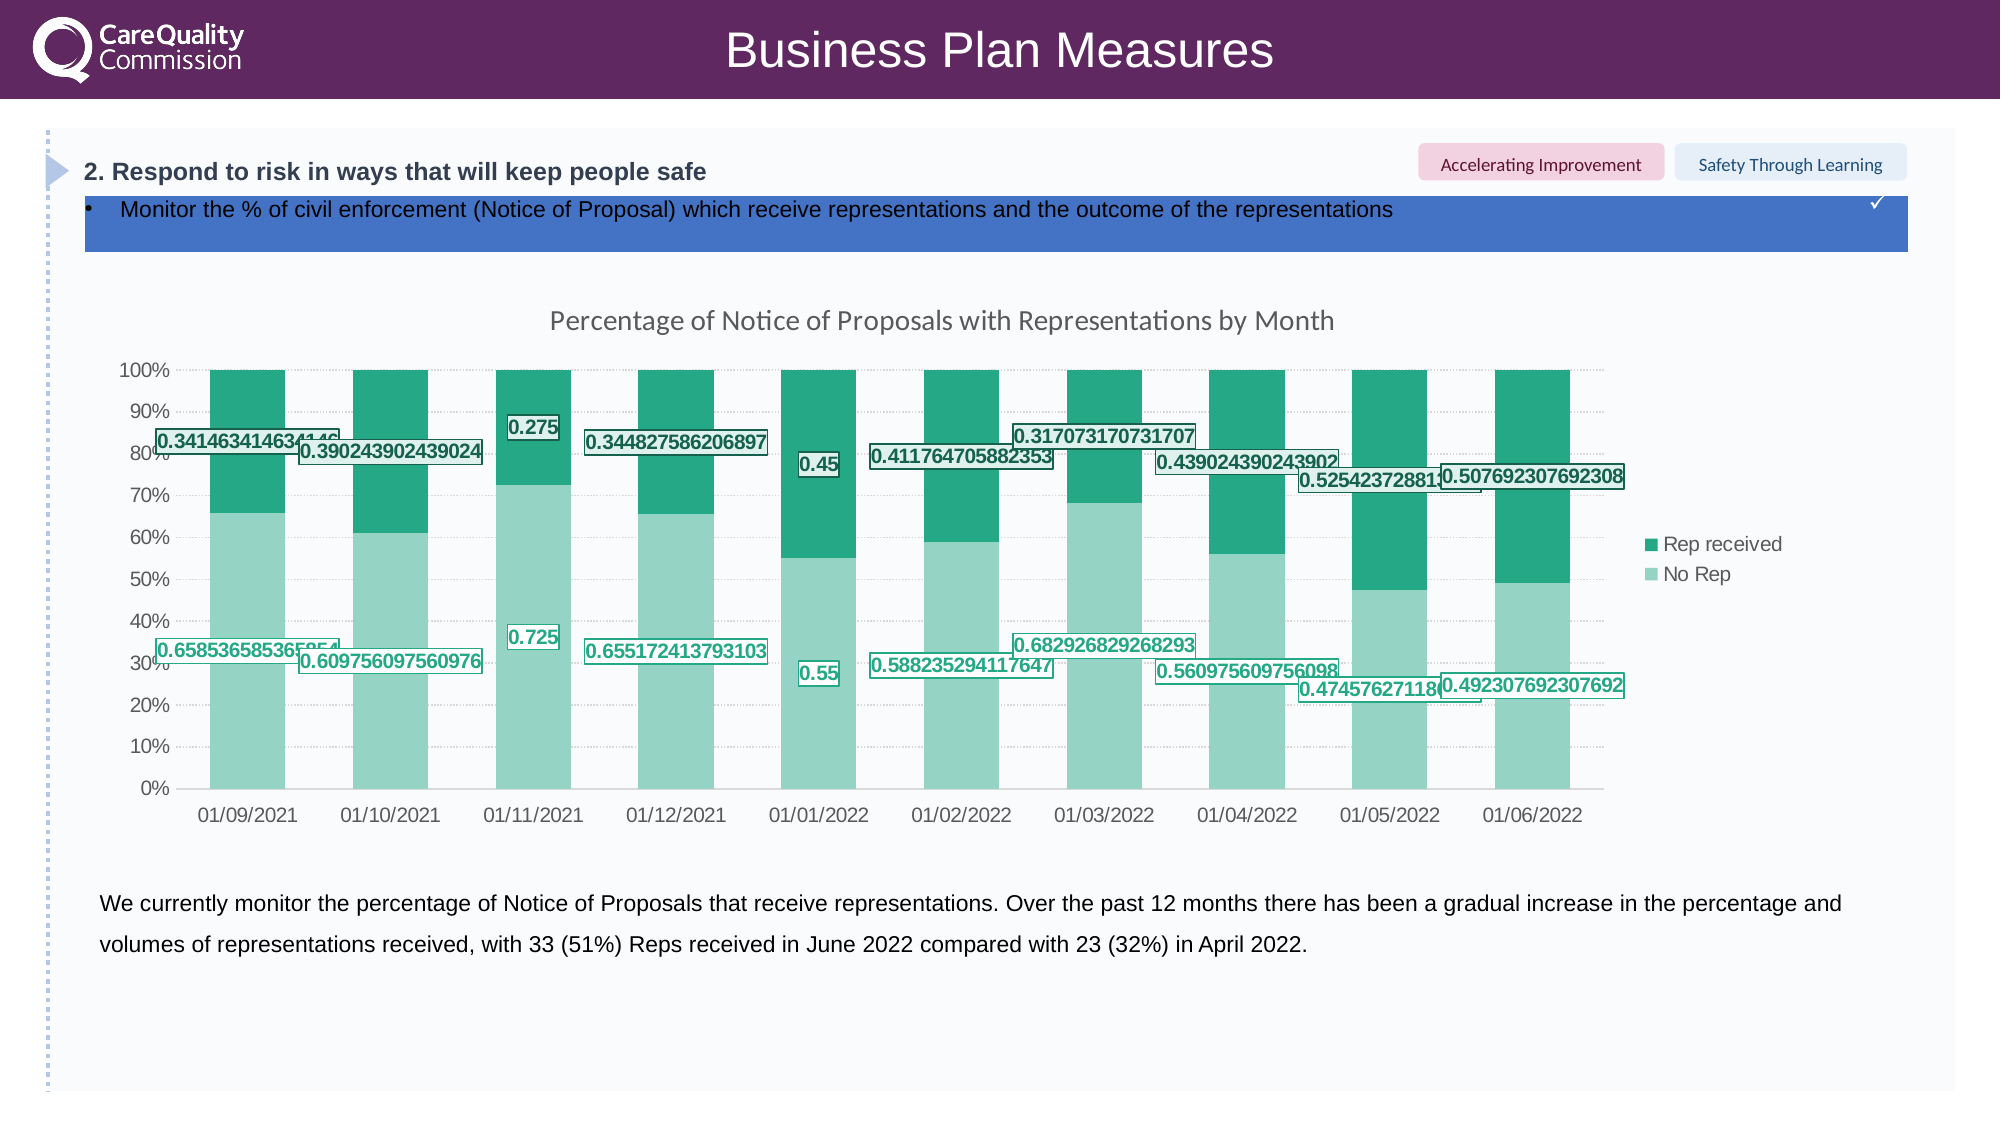

Business Plan Measures
Accelerating Improvement
Safety Through Learning
2. Respond to risk in ways that will keep people safe
| Monitor the % of civil enforcement (Notice of Proposal) which receive representations and the outcome of the representations |  |
| --- | --- |
### Chart: Percentage of Notice of Proposals with Representations by Month
| Category | No Rep | Rep received |
|---|---|---|
| 01/09/2021 | 0.658536585365854 | 0.341463414634146 |
| 01/10/2021 | 0.609756097560976 | 0.390243902439024 |
| 01/11/2021 | 0.725 | 0.275 |
| 01/12/2021 | 0.655172413793103 | 0.344827586206897 |
| 01/01/2022 | 0.55 | 0.45 |
| 01/02/2022 | 0.588235294117647 | 0.411764705882353 |
| 01/03/2022 | 0.682926829268293 | 0.317073170731707 |
| 01/04/2022 | 0.560975609756098 | 0.439024390243902 |
| 01/05/2022 | 0.474576271186441 | 0.525423728813559 |
| 01/06/2022 | 0.492307692307692 | 0.507692307692308 |We currently monitor the percentage of Notice of Proposals that receive representations. Over the past 12 months there has been a gradual increase in the percentage and volumes of representations received, with 33 (51%) Reps received in June 2022 compared with 23 (32%) in April 2022.